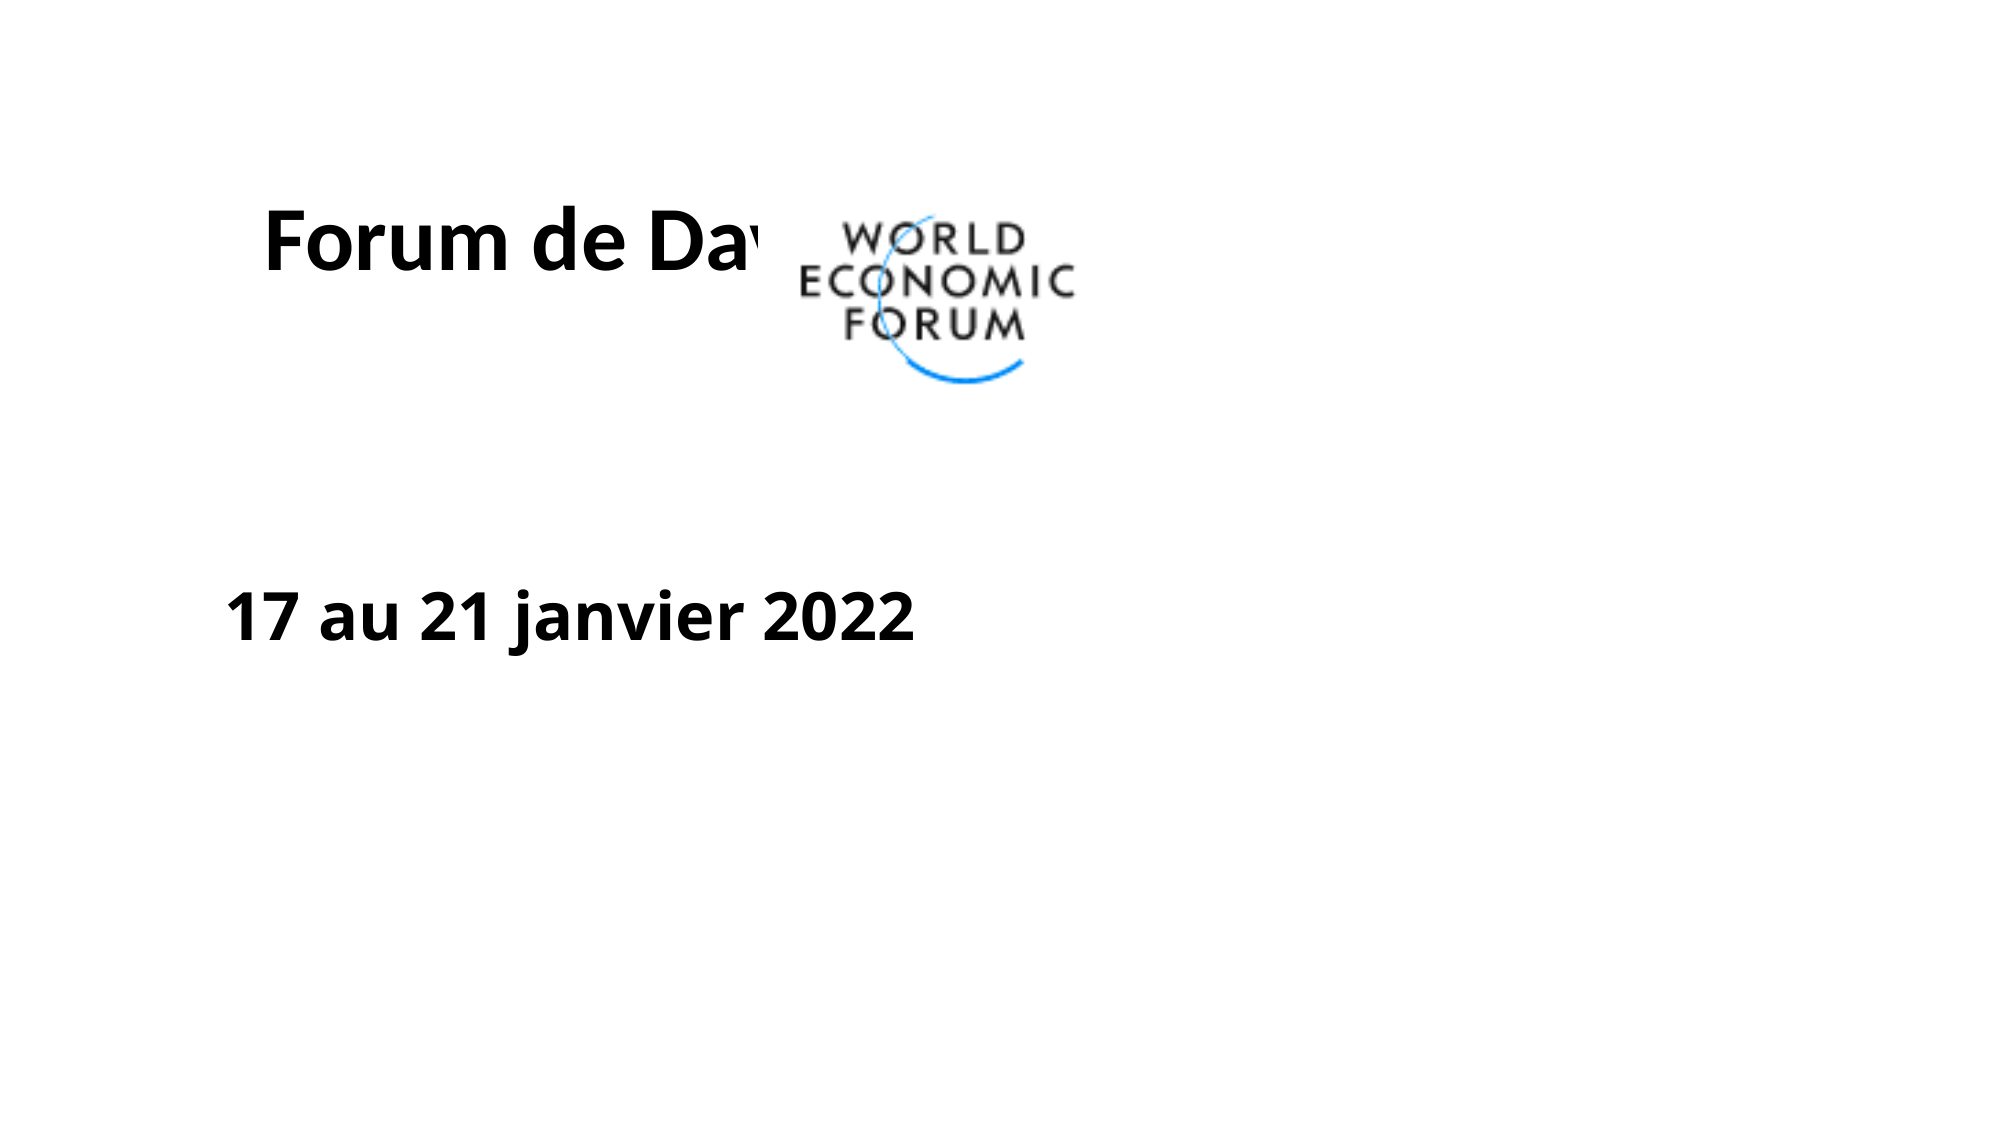

# Forum de Davos 2022
17 au 21 janvier 2022